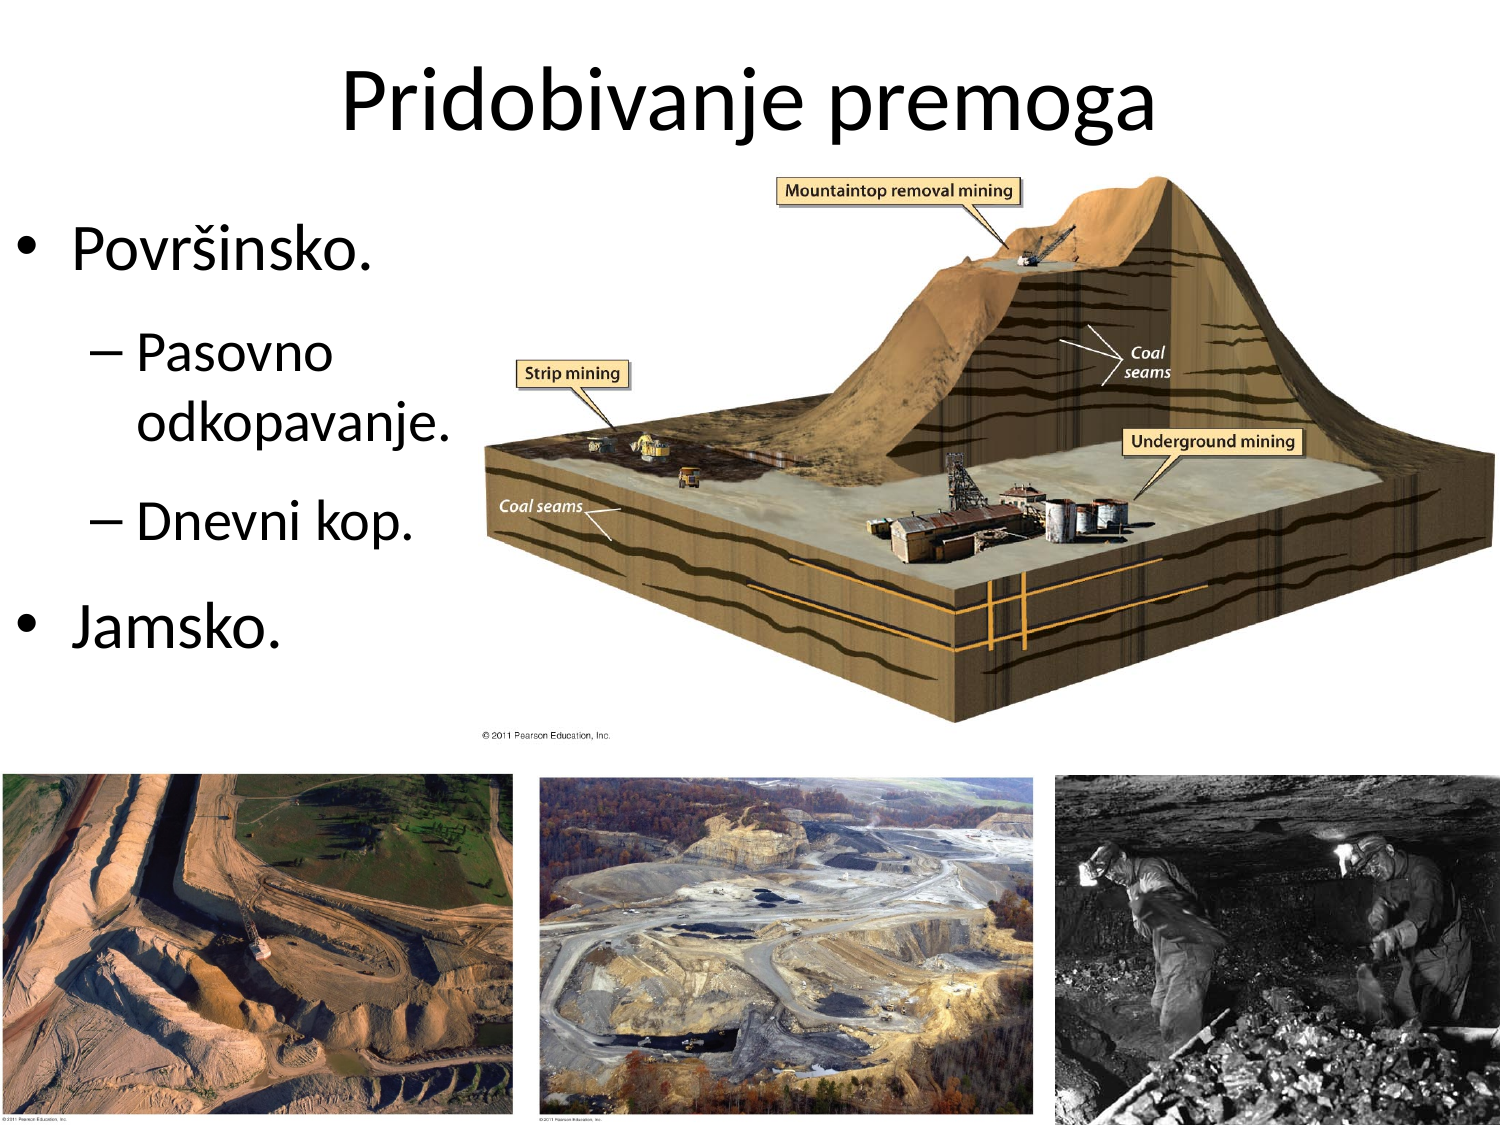

# Pridobivanje premoga
Površinsko.
Pasovno odkopavanje.
Dnevni kop.
Jamsko.